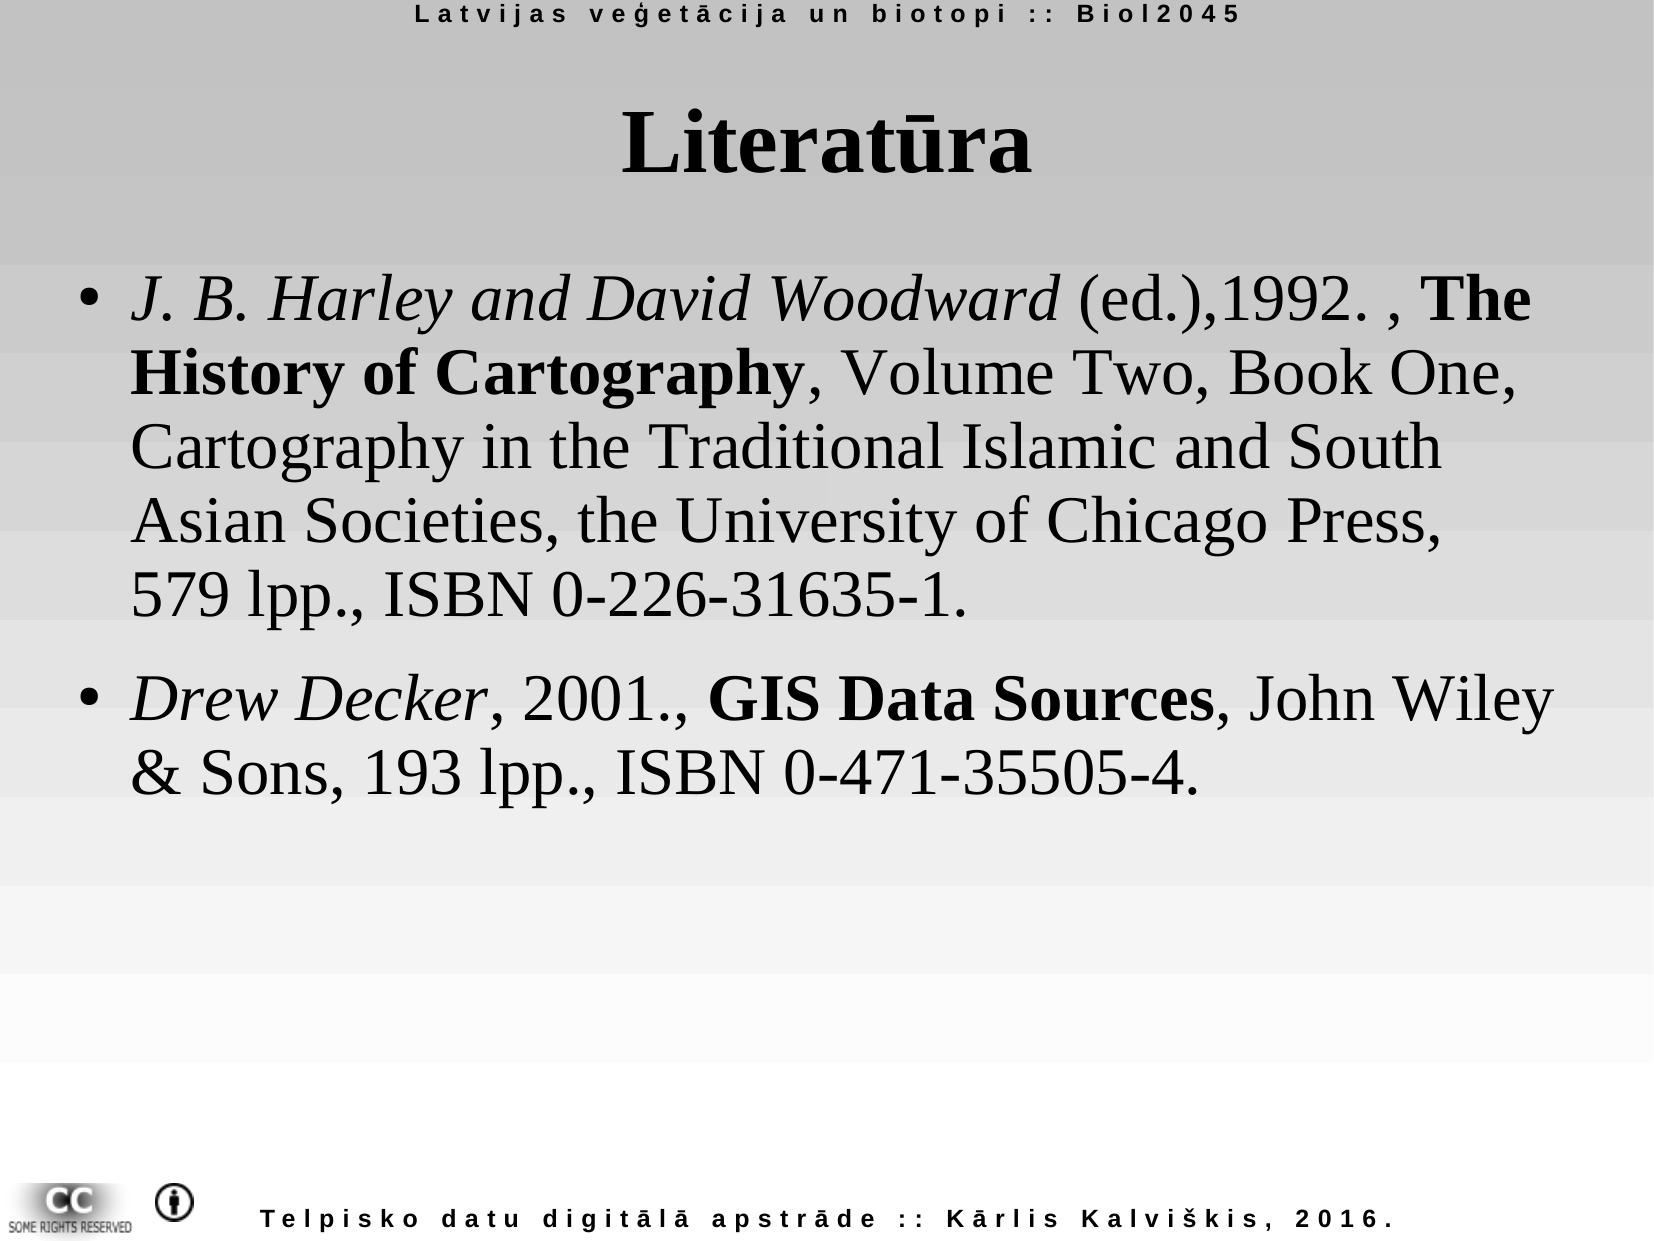

# Literatūra
J. B. Harley and David Woodward (ed.),1992. , The History of Cartography, Volume Two, Book One, Cartography in the Traditional Islamic and South Asian Societies, the University of Chicago Press, 579 lpp., ISBN 0-226-31635-1.
Drew Decker, 2001., GIS Data Sources, John Wiley & Sons, 193 lpp., ISBN 0-471-35505-4.